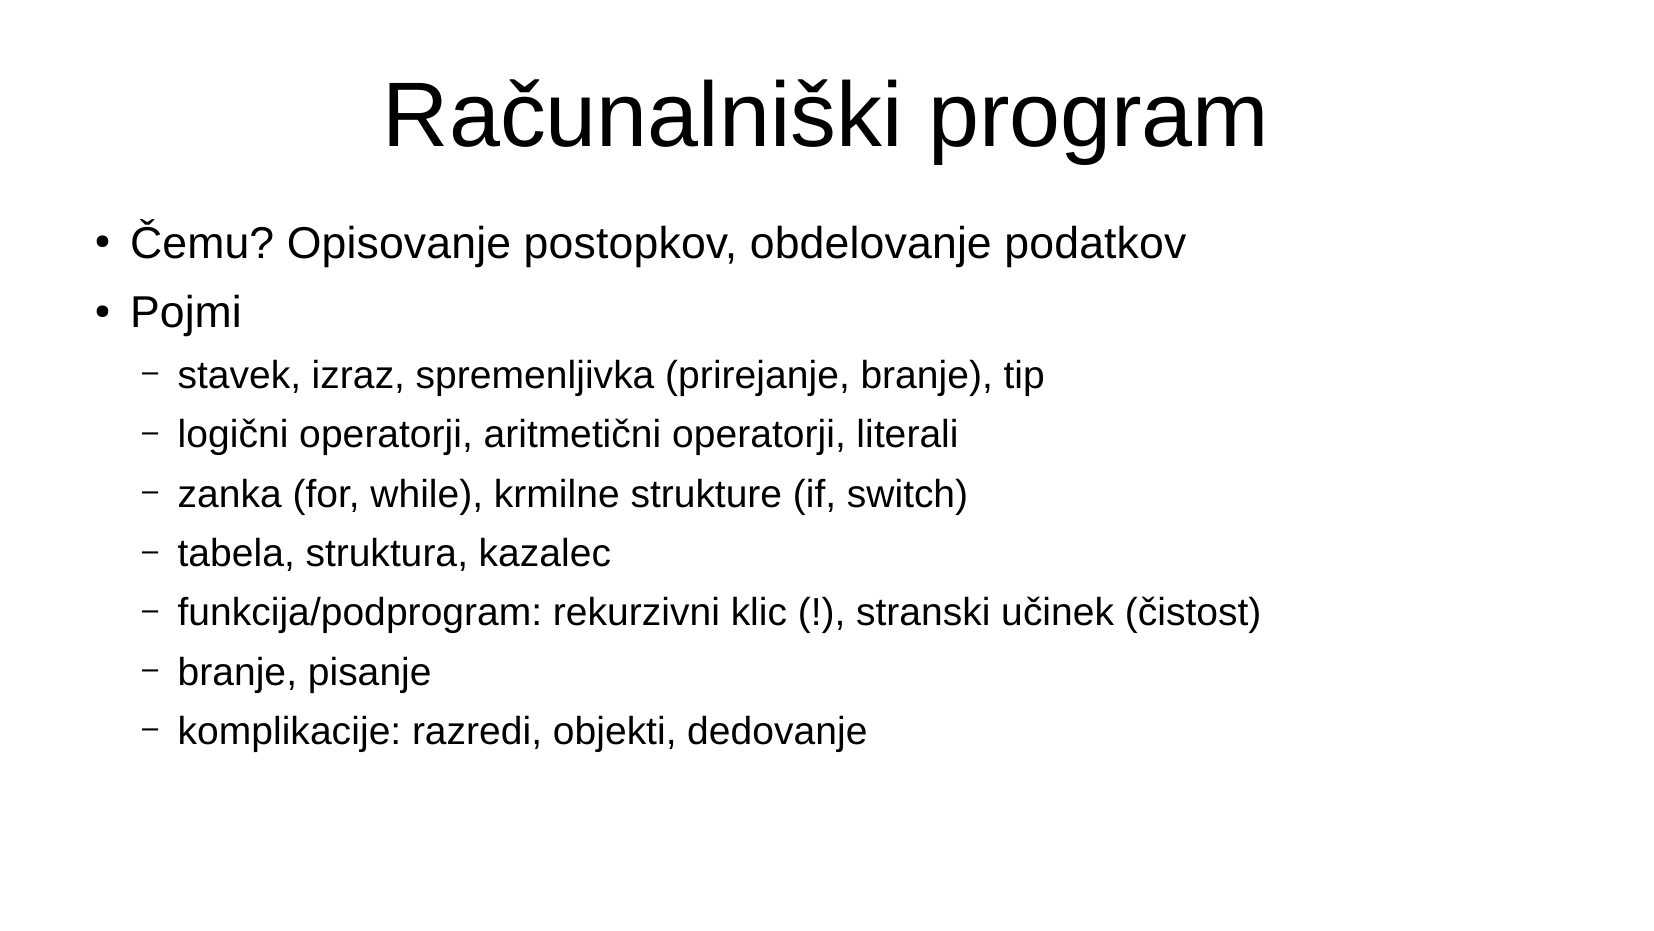

# Računalniški program
Čemu? Opisovanje postopkov, obdelovanje podatkov
Pojmi
stavek, izraz, spremenljivka (prirejanje, branje), tip
logični operatorji, aritmetični operatorji, literali
zanka (for, while), krmilne strukture (if, switch)
tabela, struktura, kazalec
funkcija/podprogram: rekurzivni klic (!), stranski učinek (čistost)
branje, pisanje
komplikacije: razredi, objekti, dedovanje